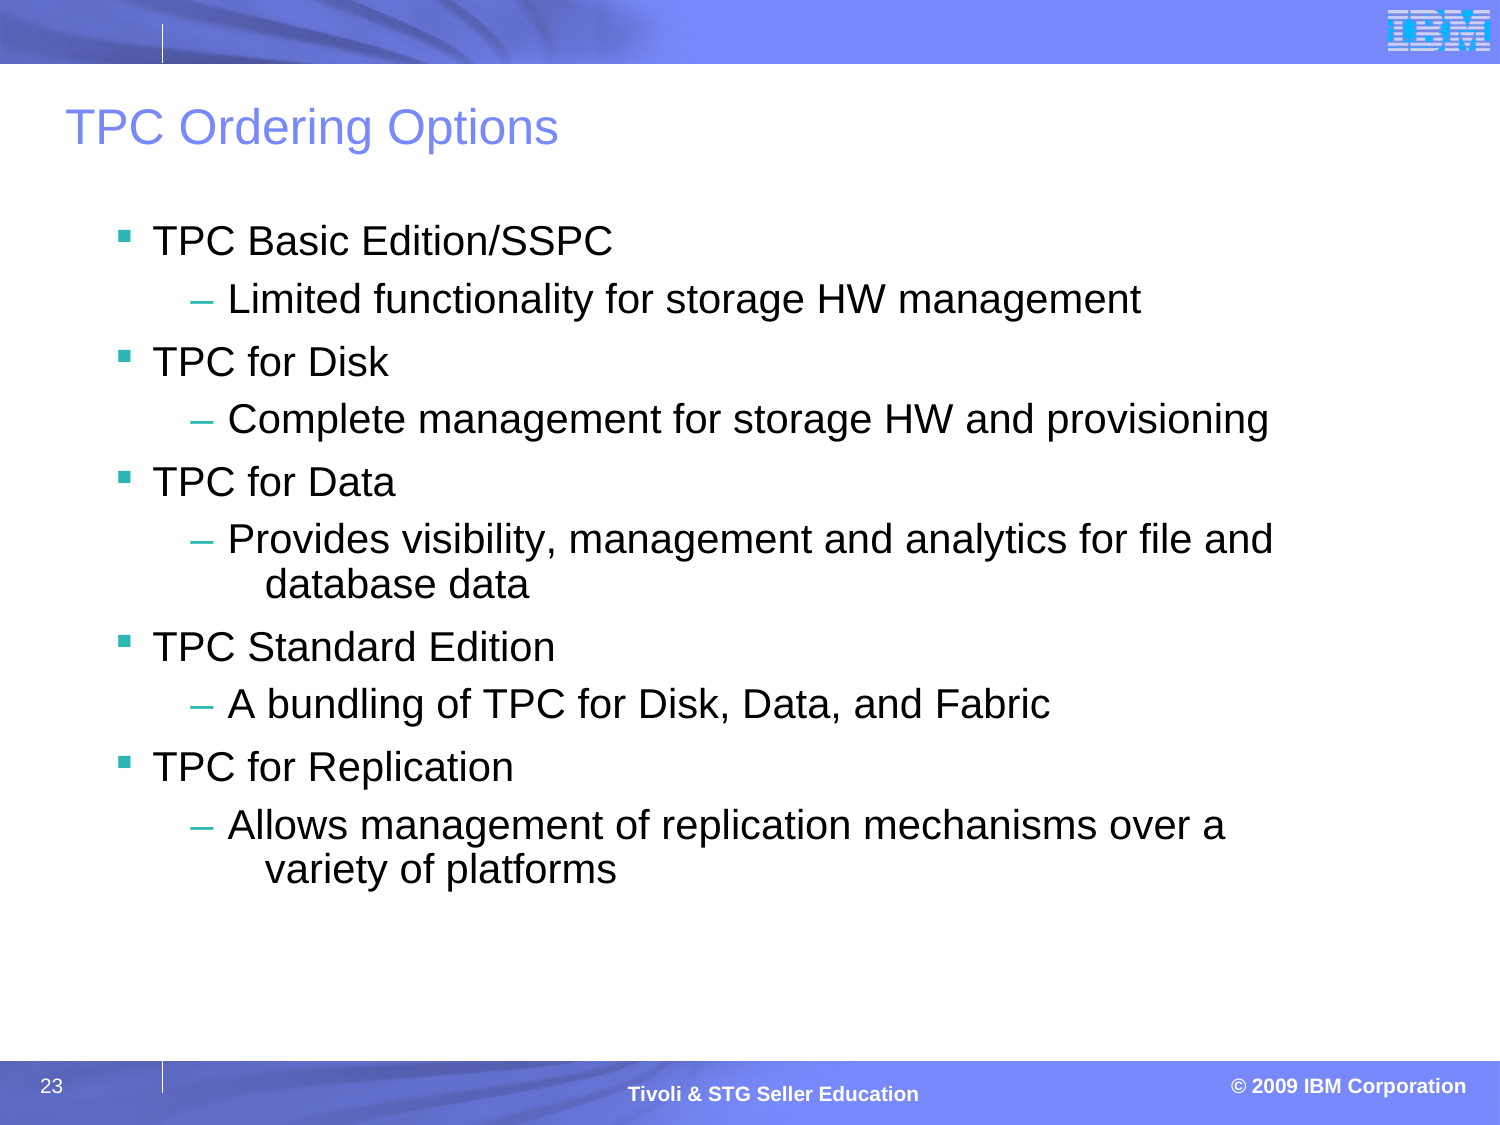

# TPC Ordering Options
TPC Basic Edition/SSPC
Limited functionality for storage HW management
TPC for Disk
Complete management for storage HW and provisioning
TPC for Data
Provides visibility, management and analytics for file and database data
TPC Standard Edition
A bundling of TPC for Disk, Data, and Fabric
TPC for Replication
Allows management of replication mechanisms over a variety of platforms